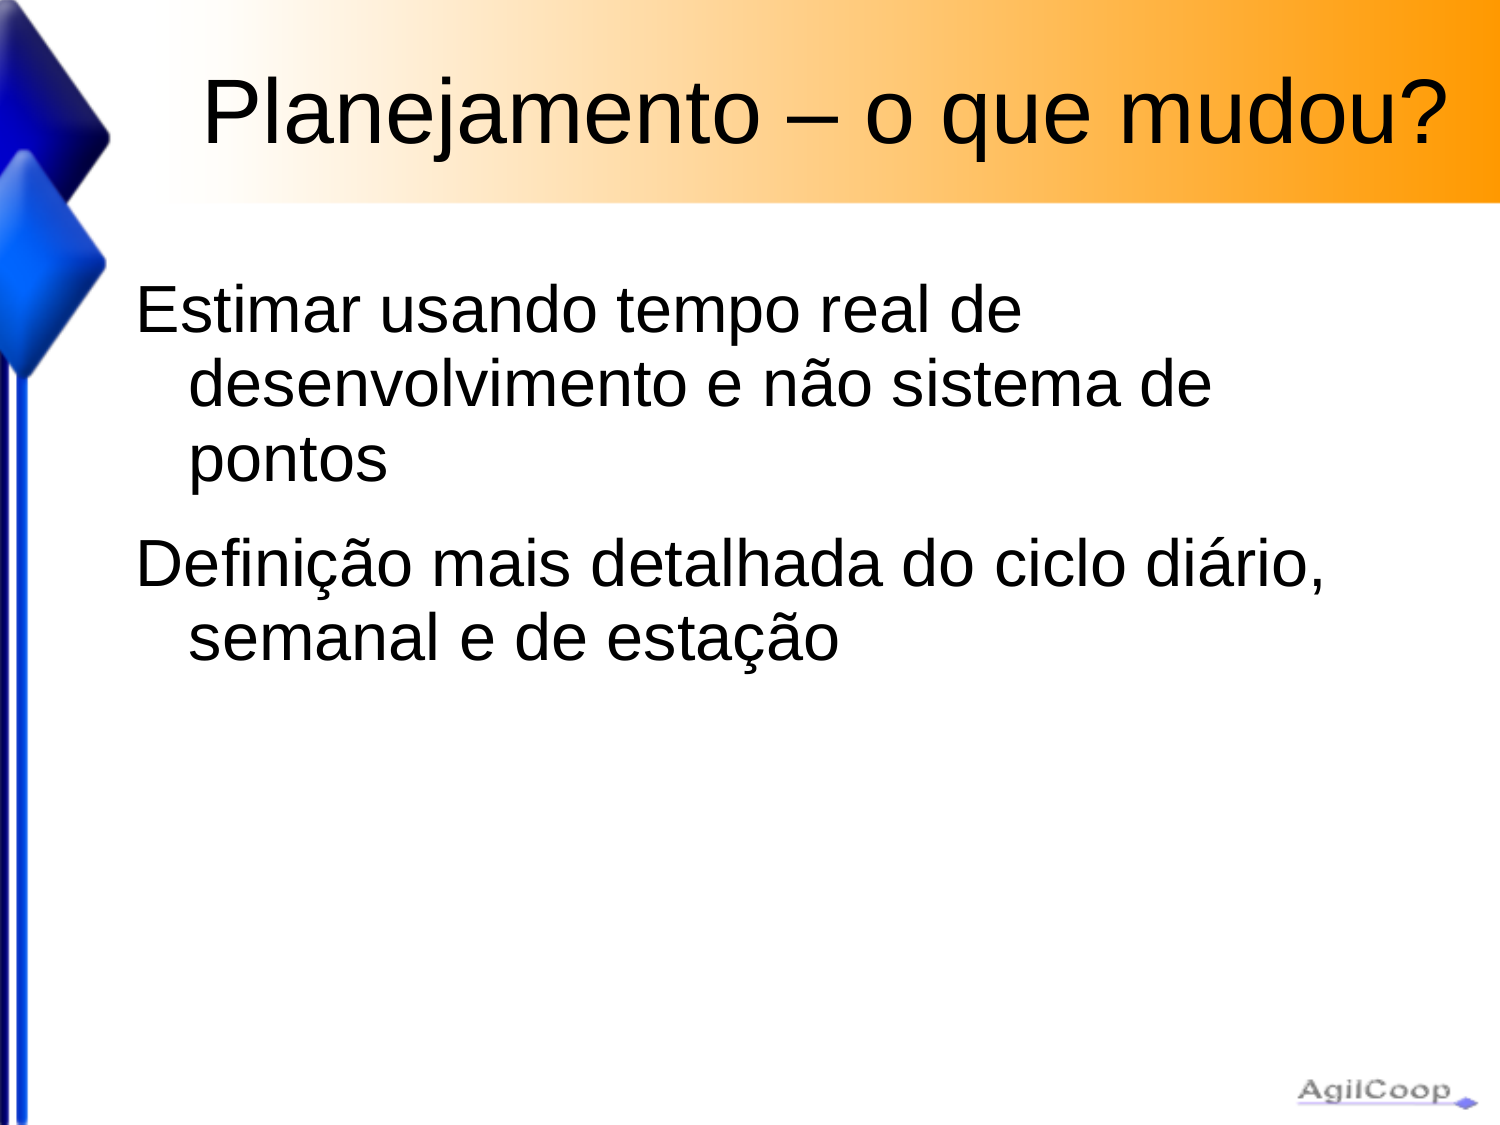

# Planejamento – o que mudou?
Estimar usando tempo real de desenvolvimento e não sistema de pontos
Definição mais detalhada do ciclo diário, semanal e de estação
Copyleft AgilCoop 2007
57